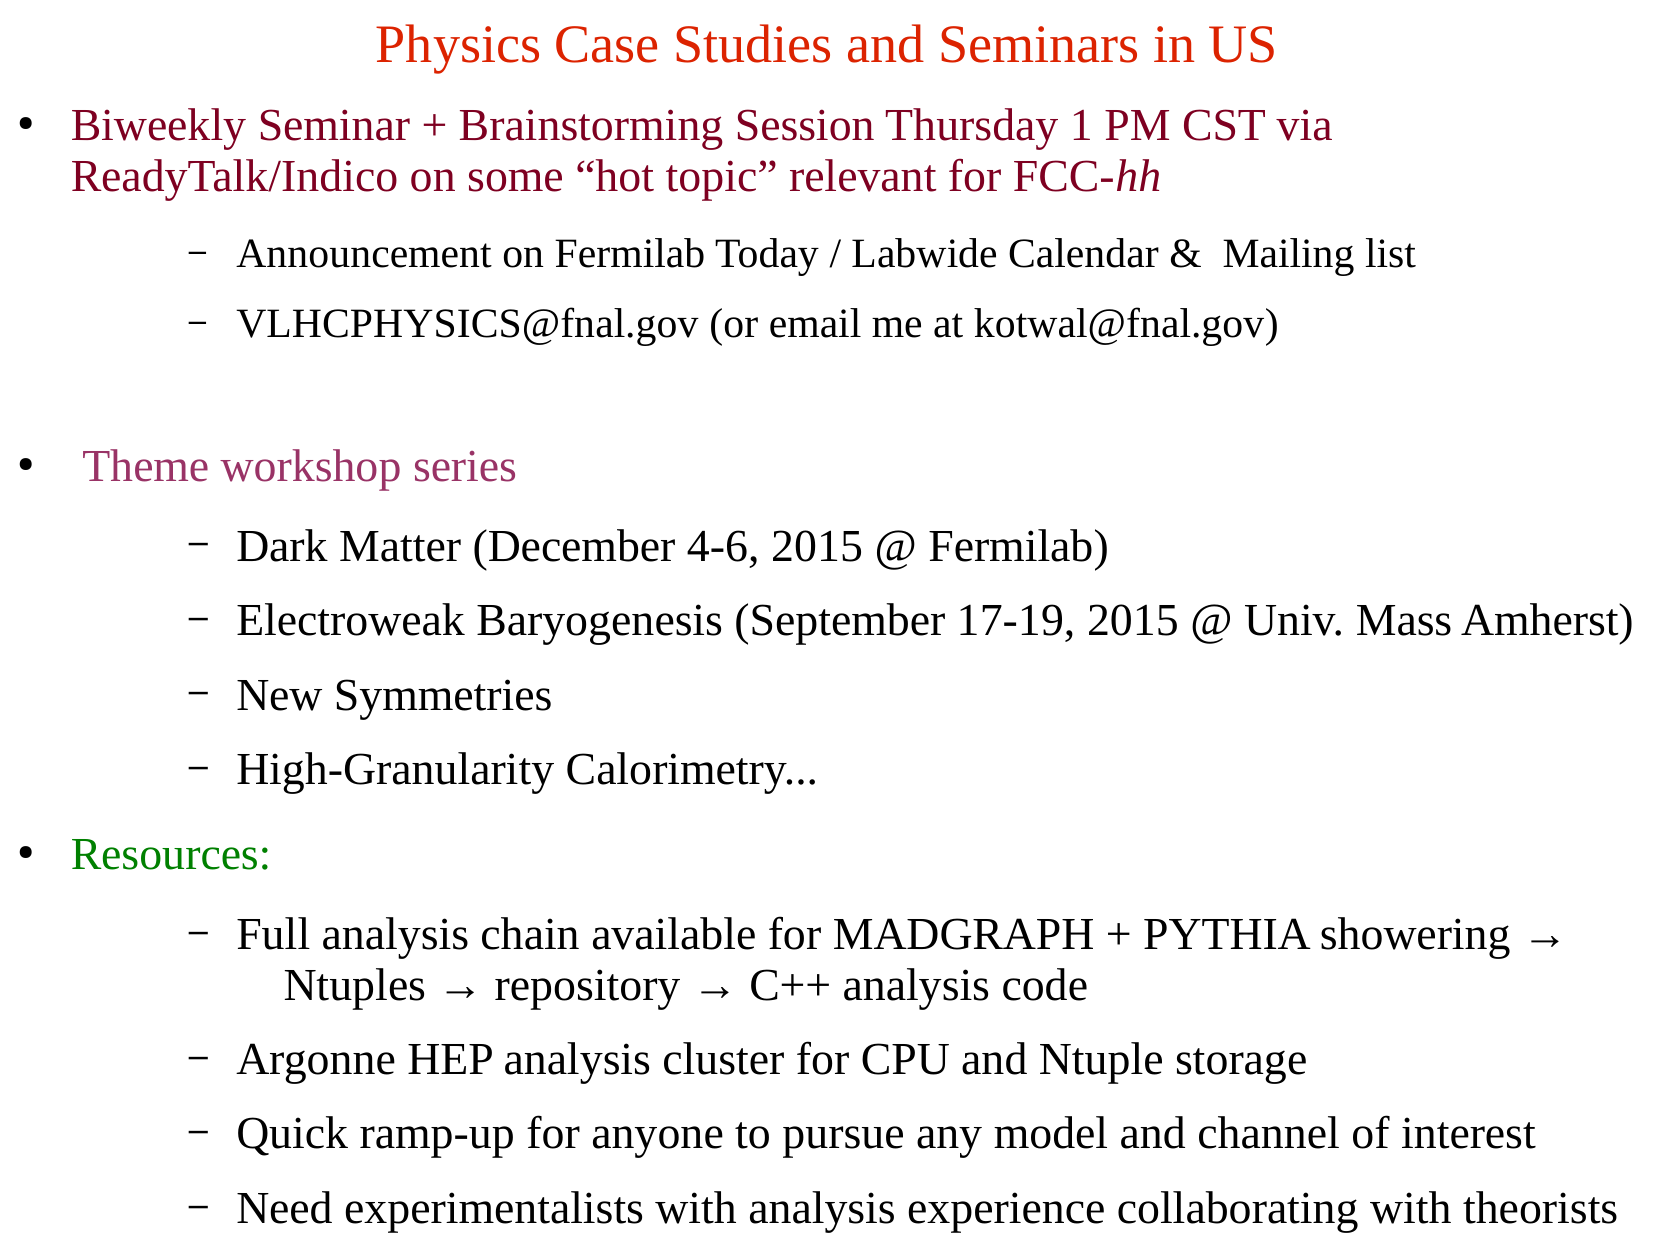

Physics Case Studies and Seminars in US
# Biweekly Seminar + Brainstorming Session Thursday 1 PM CST via ReadyTalk/Indico on some “hot topic” relevant for FCC-hh
Announcement on Fermilab Today / Labwide Calendar & Mailing list
VLHCPHYSICS@fnal.gov (or email me at kotwal@fnal.gov)
 Theme workshop series
Dark Matter (December 4-6, 2015 @ Fermilab)
Electroweak Baryogenesis (September 17-19, 2015 @ Univ. Mass Amherst)
New Symmetries
High-Granularity Calorimetry...
Resources:
Full analysis chain available for MADGRAPH + PYTHIA showering → Ntuples → repository → C++ analysis code
Argonne HEP analysis cluster for CPU and Ntuple storage
Quick ramp-up for anyone to pursue any model and channel of interest
Need experimentalists with analysis experience collaborating with theorists